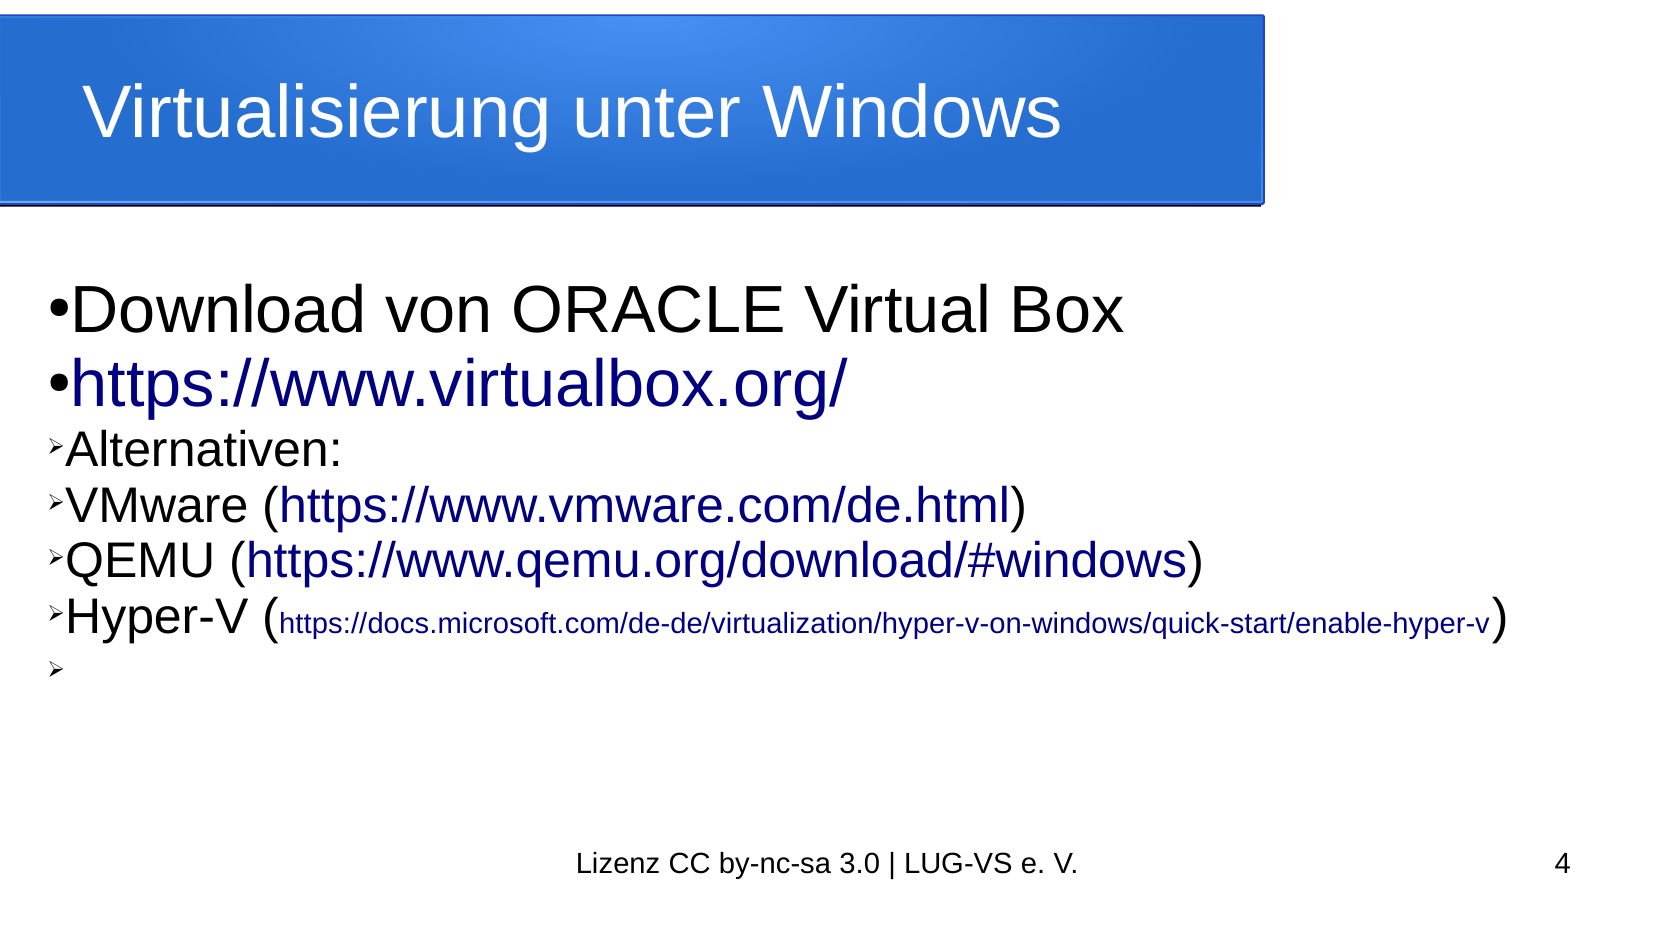

# Virtualisierung unter Windows
Download von ORACLE Virtual Box
https://www.virtualbox.org/
Alternativen:
VMware (https://www.vmware.com/de.html)
QEMU (https://www.qemu.org/download/#windows)
Hyper-V (https://docs.microsoft.com/de-de/virtualization/hyper-v-on-windows/quick-start/enable-hyper-v)
Lizenz CC by-nc-sa 3.0 | LUG-VS e. V.
4